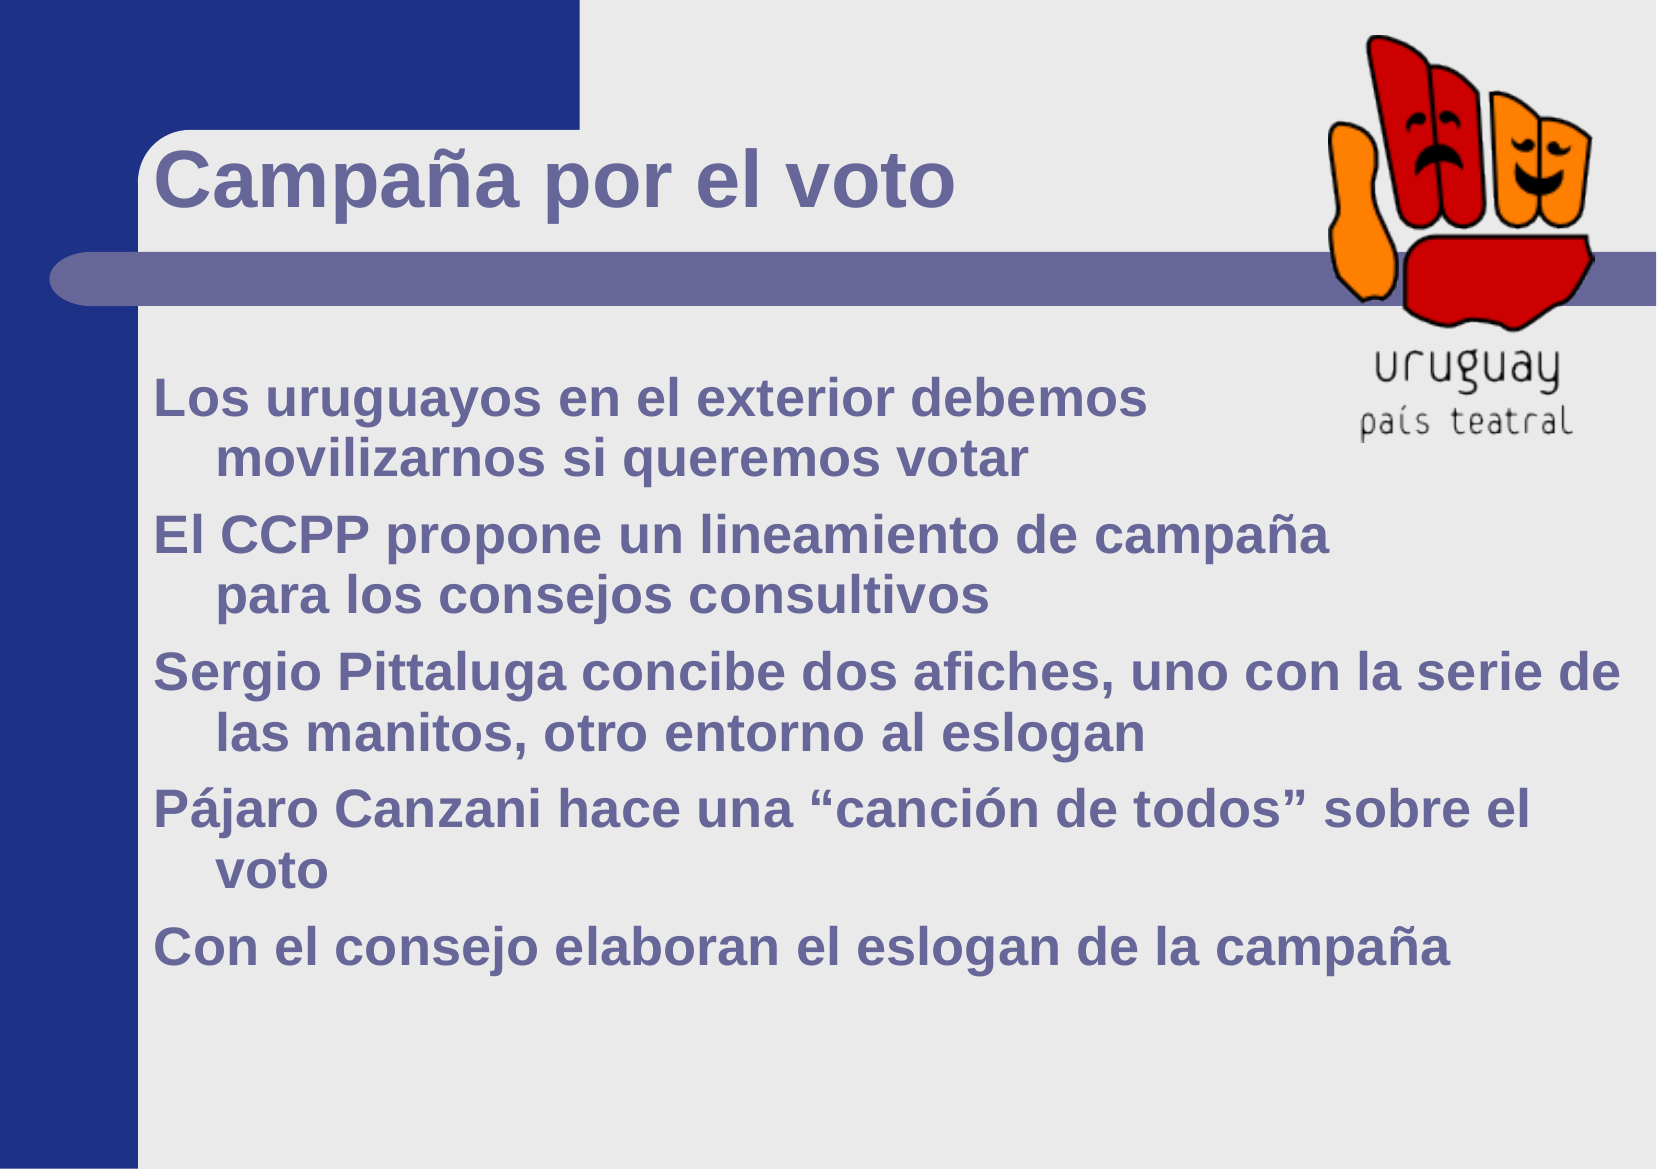

# Campaña por el voto
Los uruguayos en el exterior debemos
movilizarnos si queremos votar
El CCPP propone un lineamiento de campaña
para los consejos consultivos
Sergio Pittaluga concibe dos afiches, uno con la serie de las manitos, otro entorno al eslogan
Pájaro Canzani hace una “canción de todos” sobre el voto
Con el consejo elaboran el eslogan de la campaña